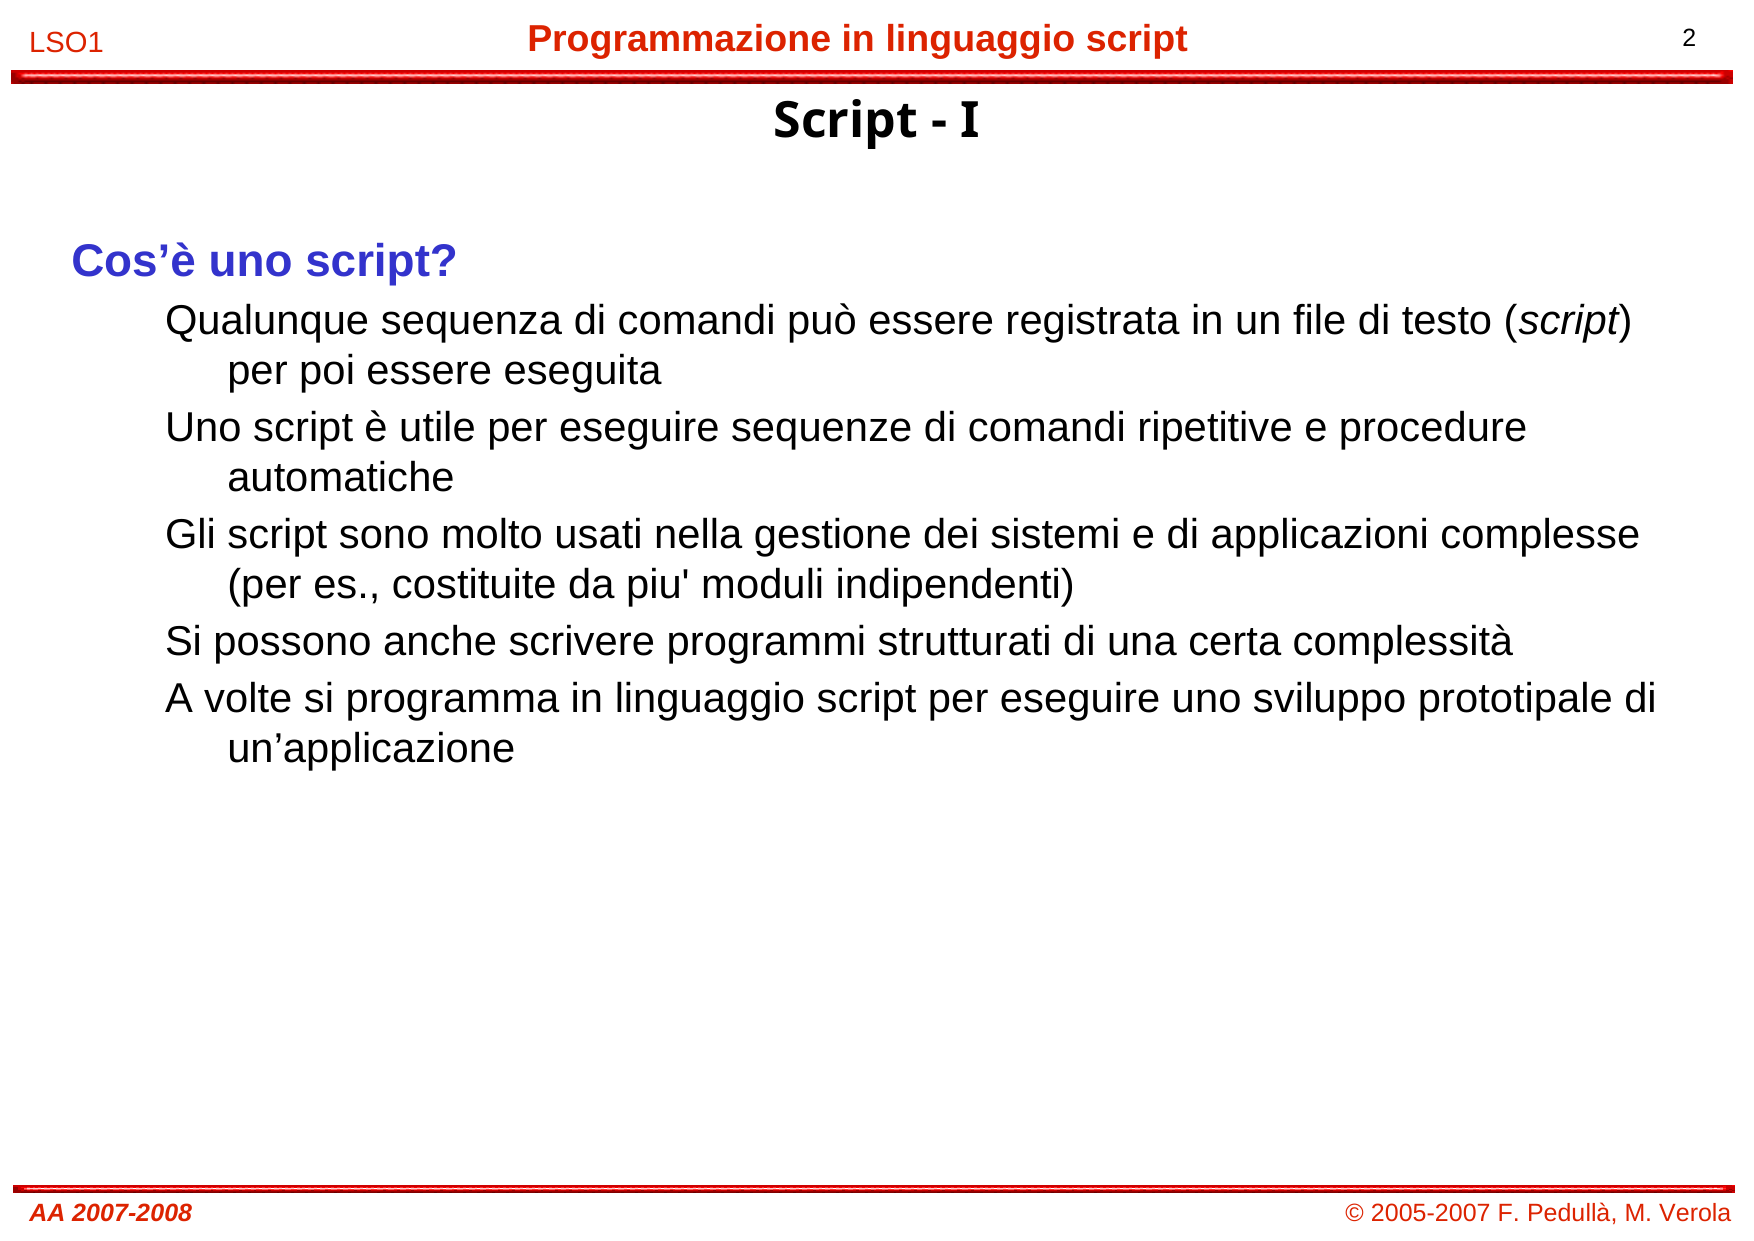

# Script - I
Cos’è uno script?
Qualunque sequenza di comandi può essere registrata in un file di testo (script) per poi essere eseguita
Uno script è utile per eseguire sequenze di comandi ripetitive e procedure automatiche
Gli script sono molto usati nella gestione dei sistemi e di applicazioni complesse (per es., costituite da piu' moduli indipendenti)
Si possono anche scrivere programmi strutturati di una certa complessità
A volte si programma in linguaggio script per eseguire uno sviluppo prototipale di un’applicazione